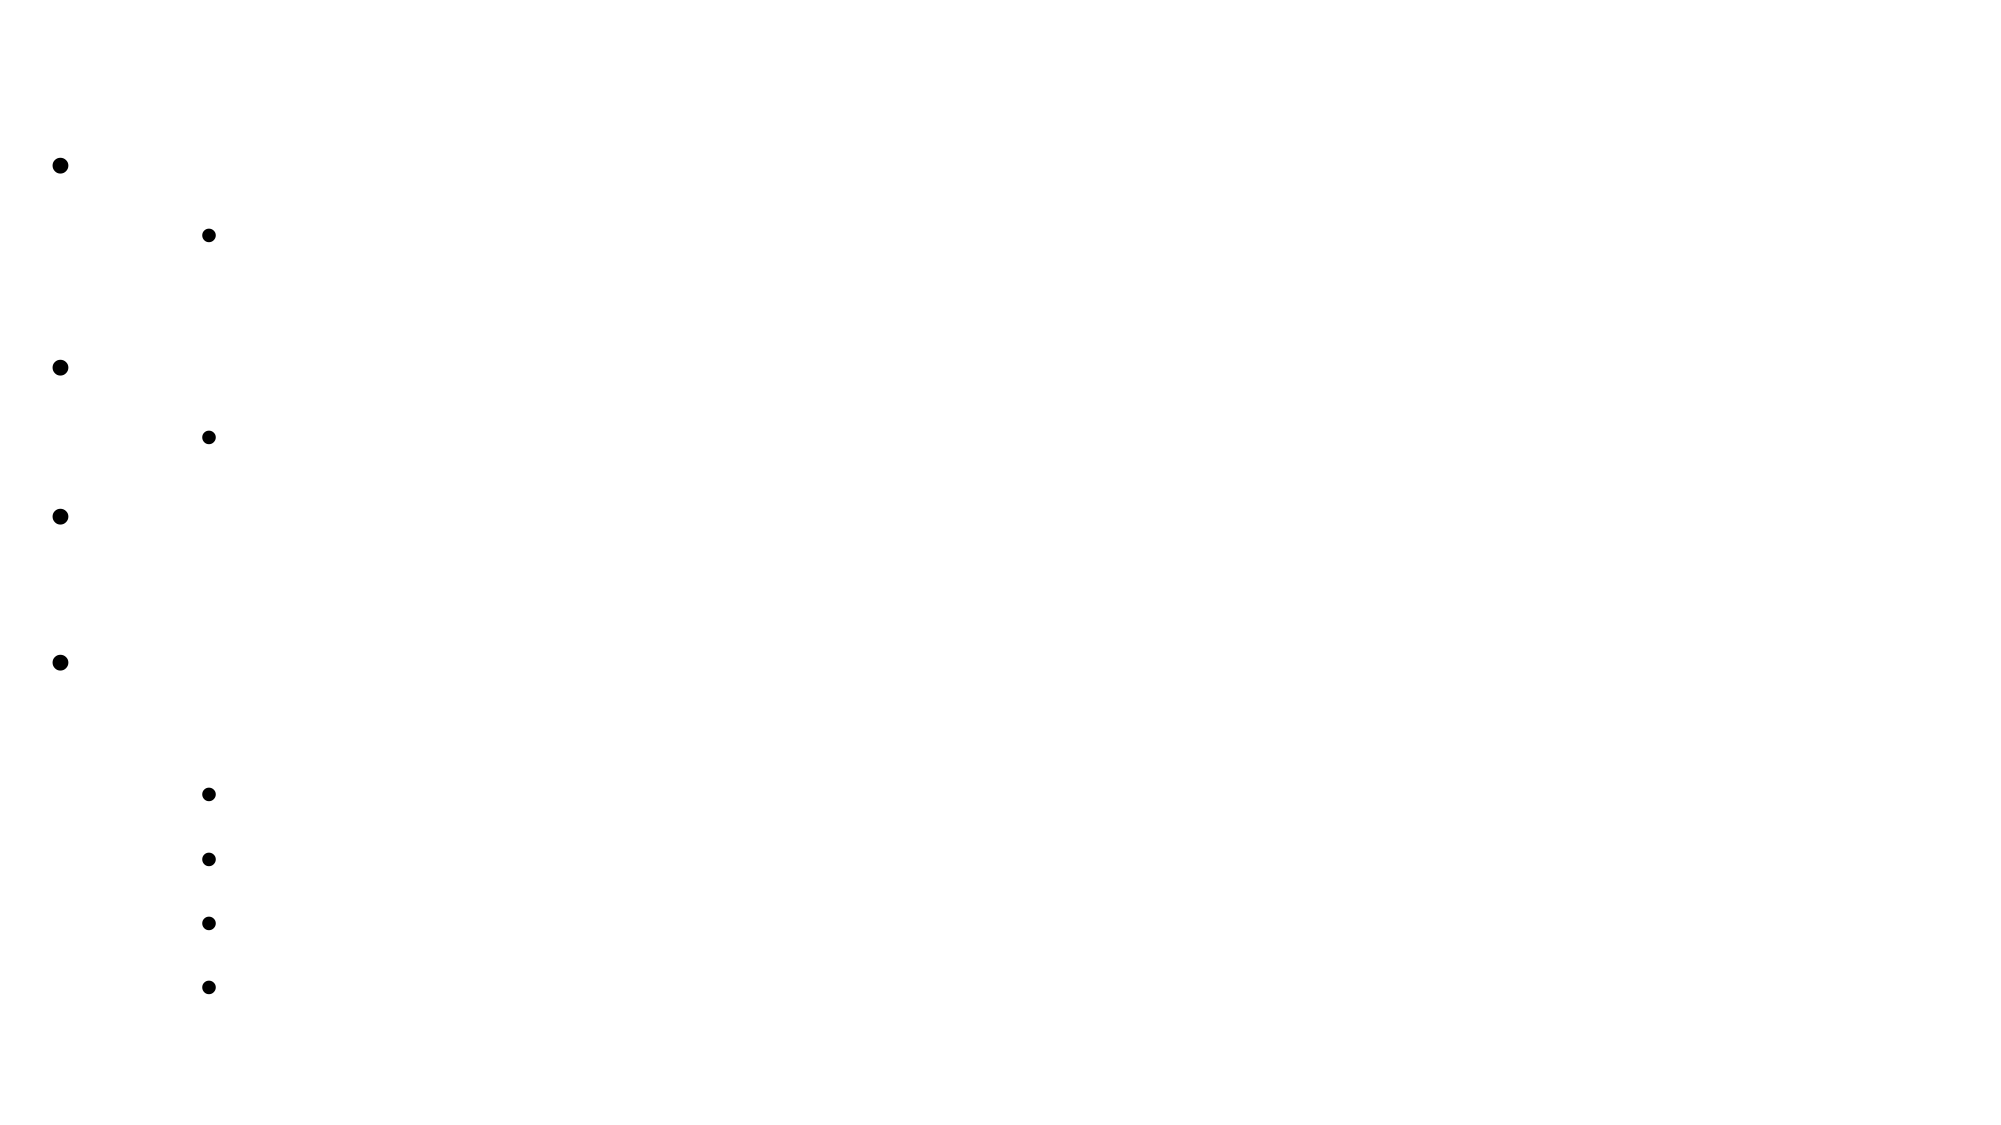

# How do you operate on a DMR Repeater?
It’s not difficult, it’s just like operating on an Analog repeater
When you key the mic, wait a moment before speaking, just as you would on analog repeater
Remember, DMR repeaters have two time slots.
Treat each time slot like a different repeater
One time slot is generally for local repeater use and that timeslot is usually on all the time.
Many DMR repeaters, generally opposite of the local time slot, have Talkgroups that are not “always on.”
In the case of those, they generally require you to push your PTT to activate them.
Many PTT (user activated) talkgroups are on for 15 minutes
After 15 minutes, a PTT activated talkgroup will “de-activate.”
Scanning and PTT activated talkgroups